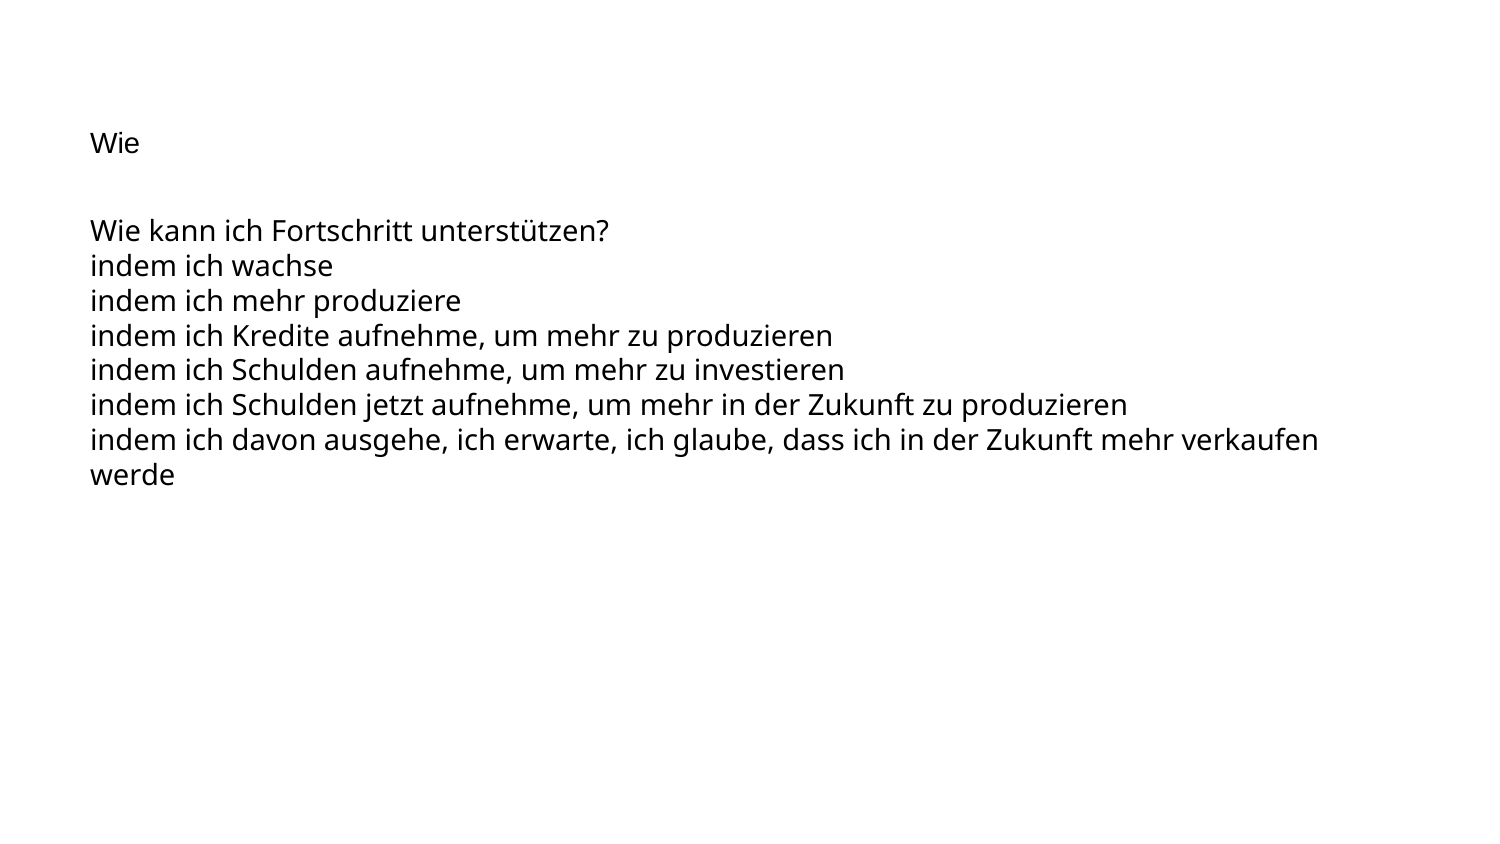

# Wie
Wie kann ich Fortschritt unterstützen?
indem ich wachse
indem ich mehr produziere
indem ich Kredite aufnehme, um mehr zu produzieren
indem ich Schulden aufnehme, um mehr zu investieren
indem ich Schulden jetzt aufnehme, um mehr in der Zukunft zu produzieren
indem ich davon ausgehe, ich erwarte, ich glaube, dass ich in der Zukunft mehr verkaufen werde